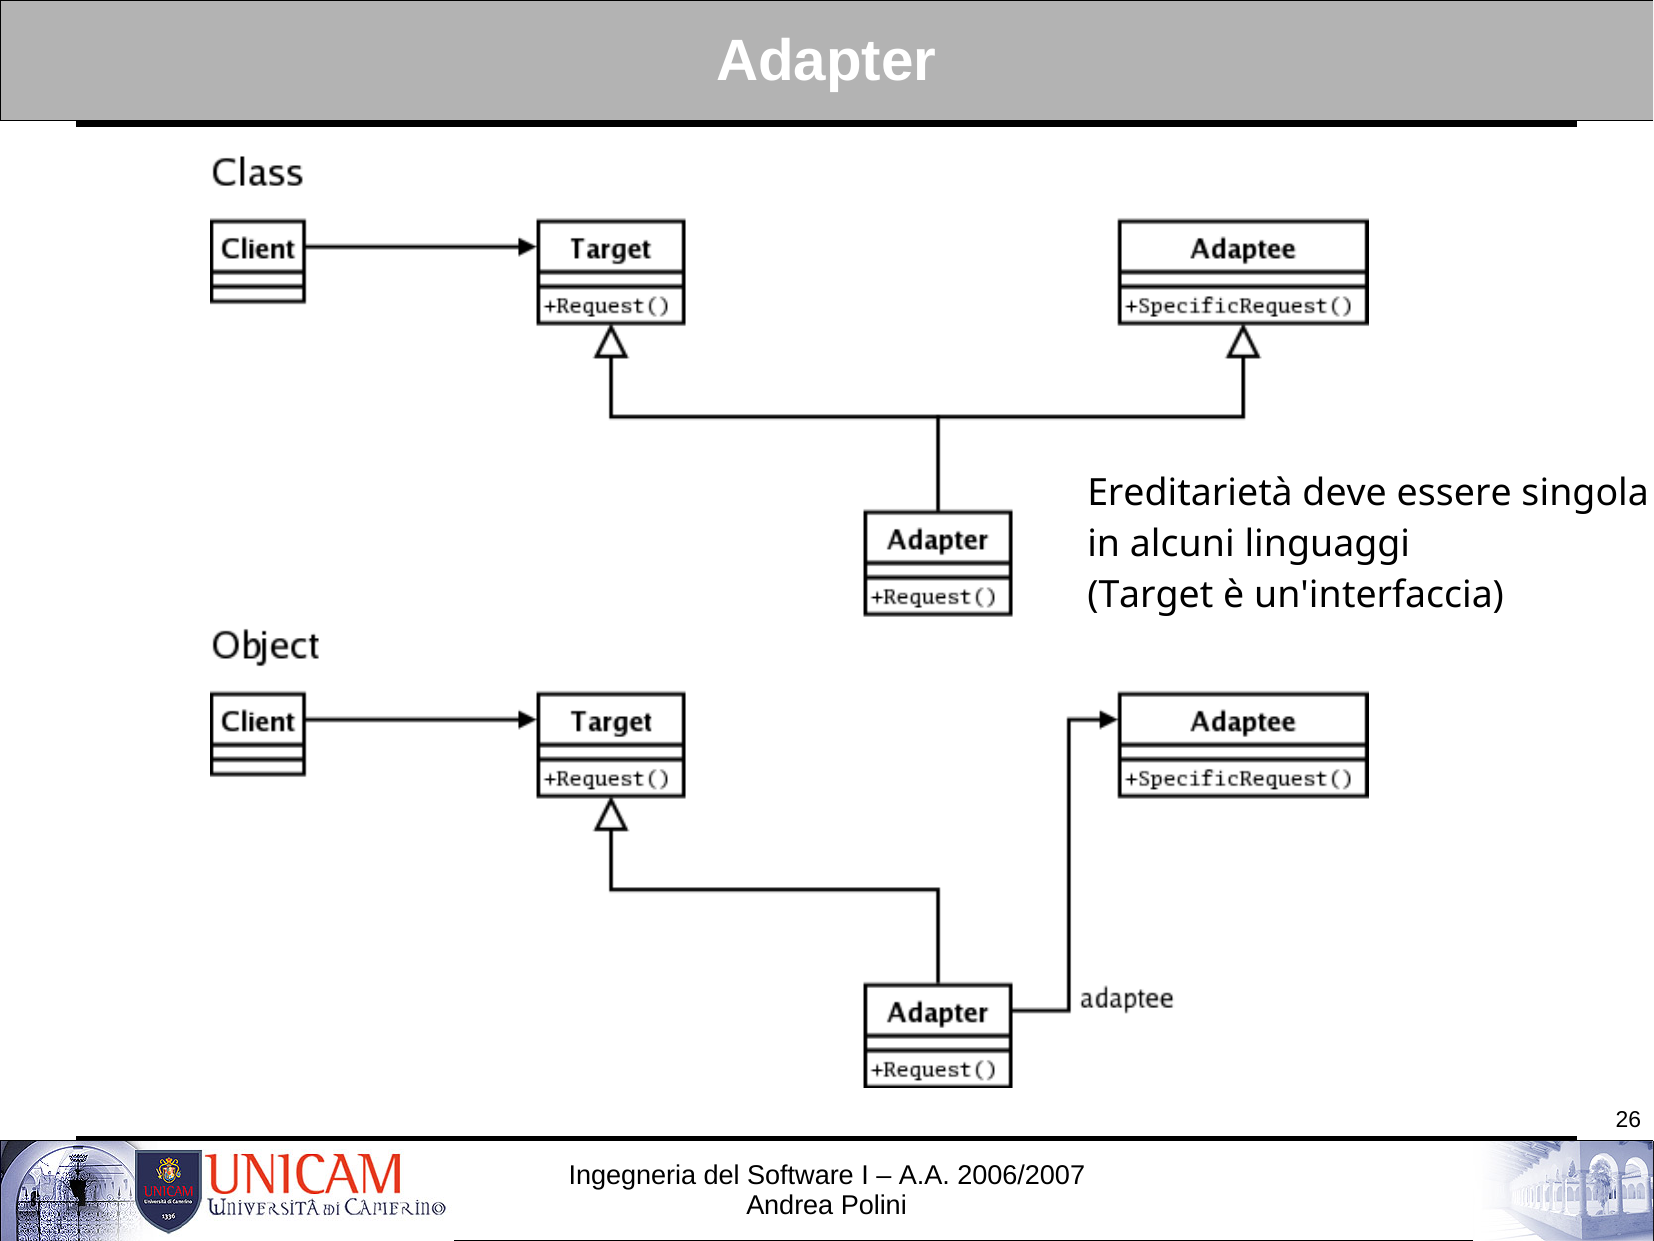

# Adapter
Ereditarietà deve essere singola
in alcuni linguaggi
(Target è un'interfaccia)
26